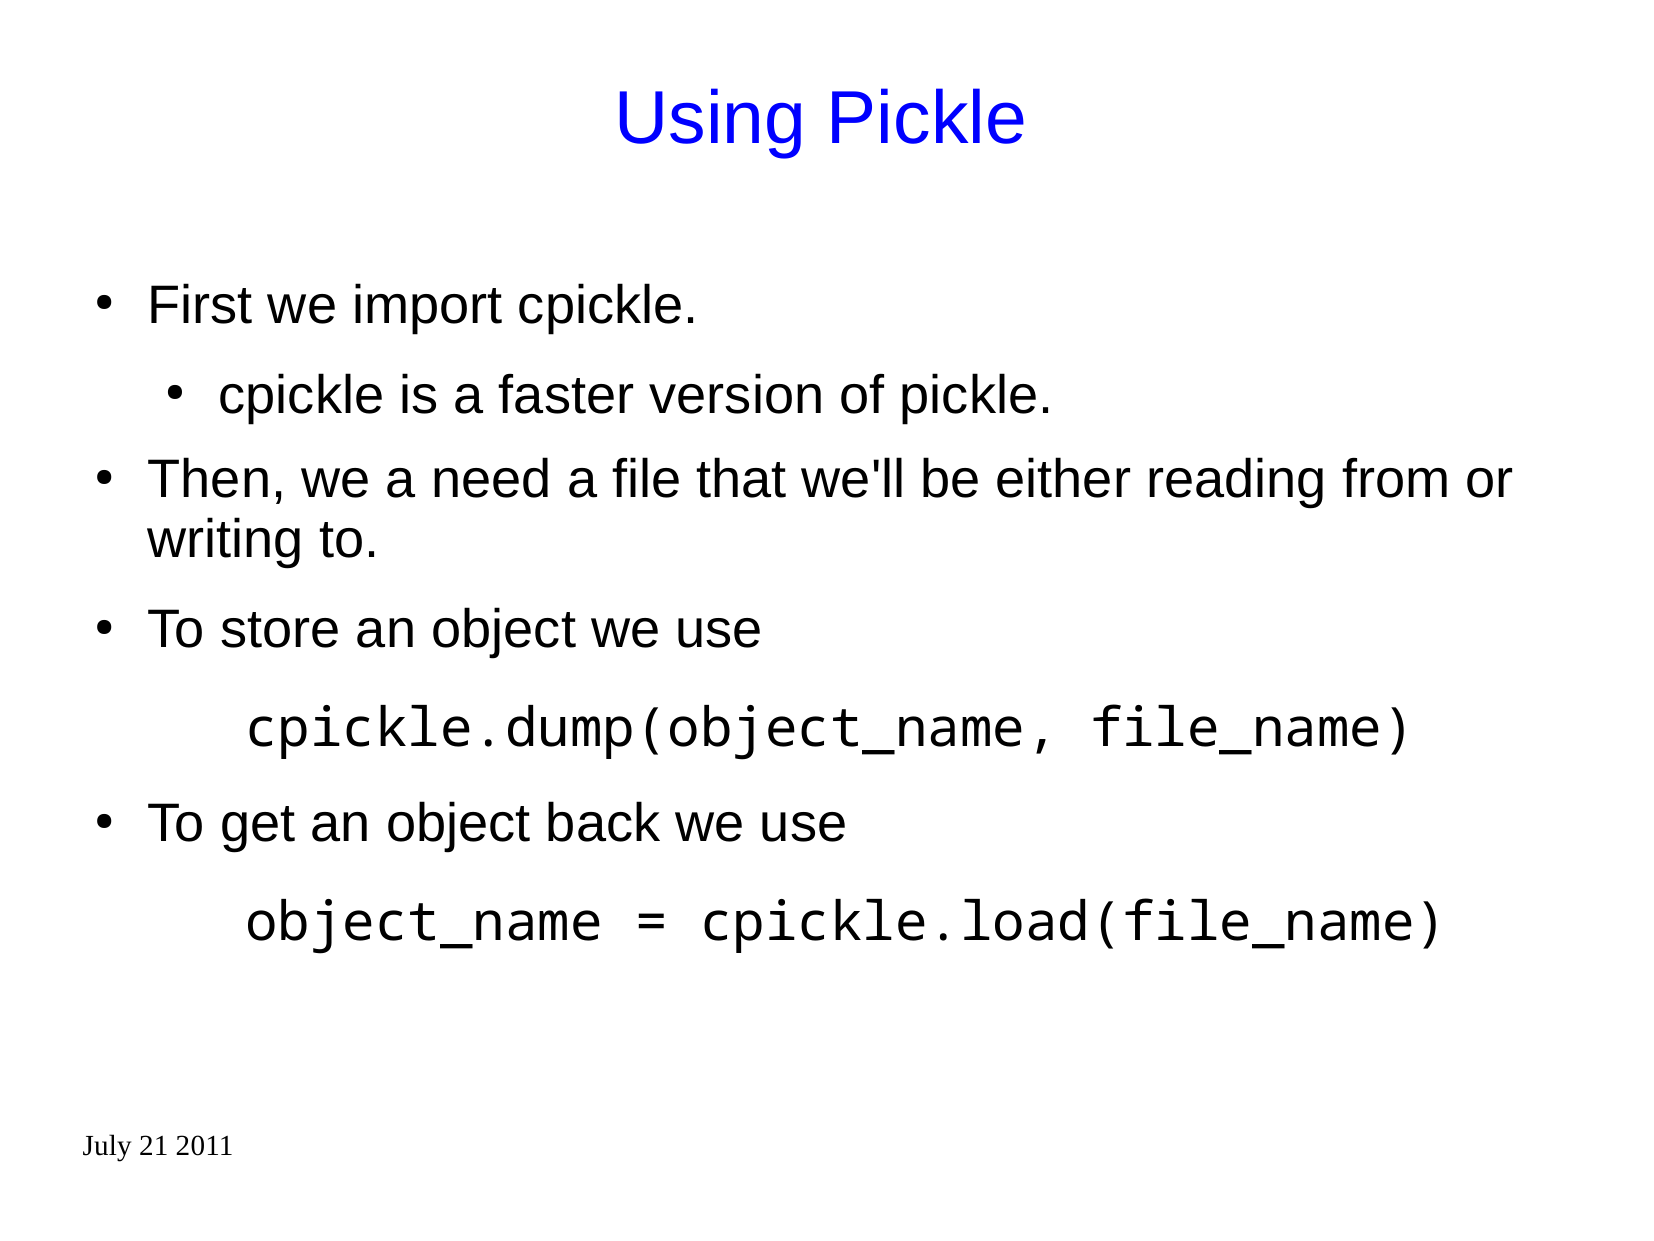

# Using Pickle
First we import cpickle.
cpickle is a faster version of pickle.
Then, we a need a file that we'll be either reading from or writing to.
To store an object we use
 cpickle.dump(object_name, file_name)
To get an object back we use
 object_name = cpickle.load(file_name)
July 21 2011